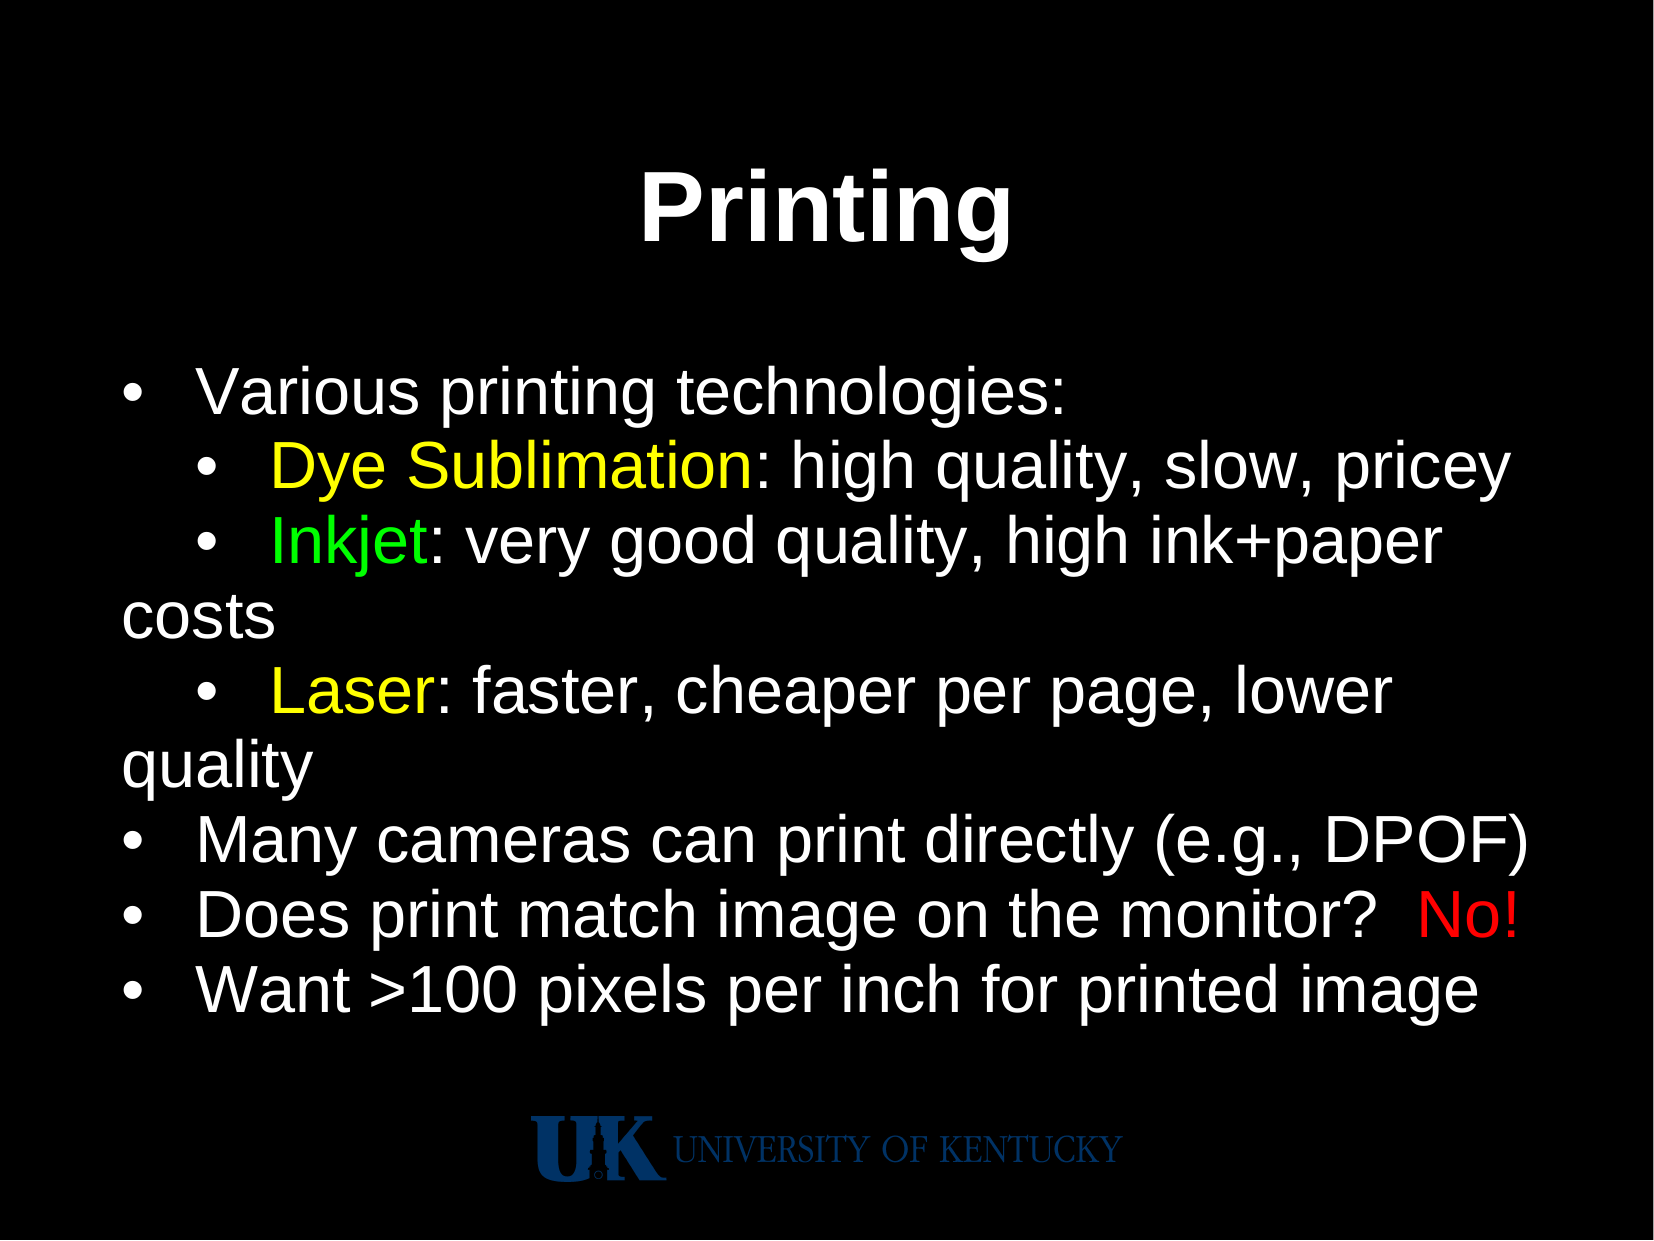

# Printing
•	Various printing technologies:
	•	Dye Sublimation: high quality, slow, pricey
	•	Inkjet: very good quality, high ink+paper costs
	•	Laser: faster, cheaper per page, lower quality
•	Many cameras can print directly (e.g., DPOF)
•	Does print match image on the monitor? No!
•	Want >100 pixels per inch for printed image